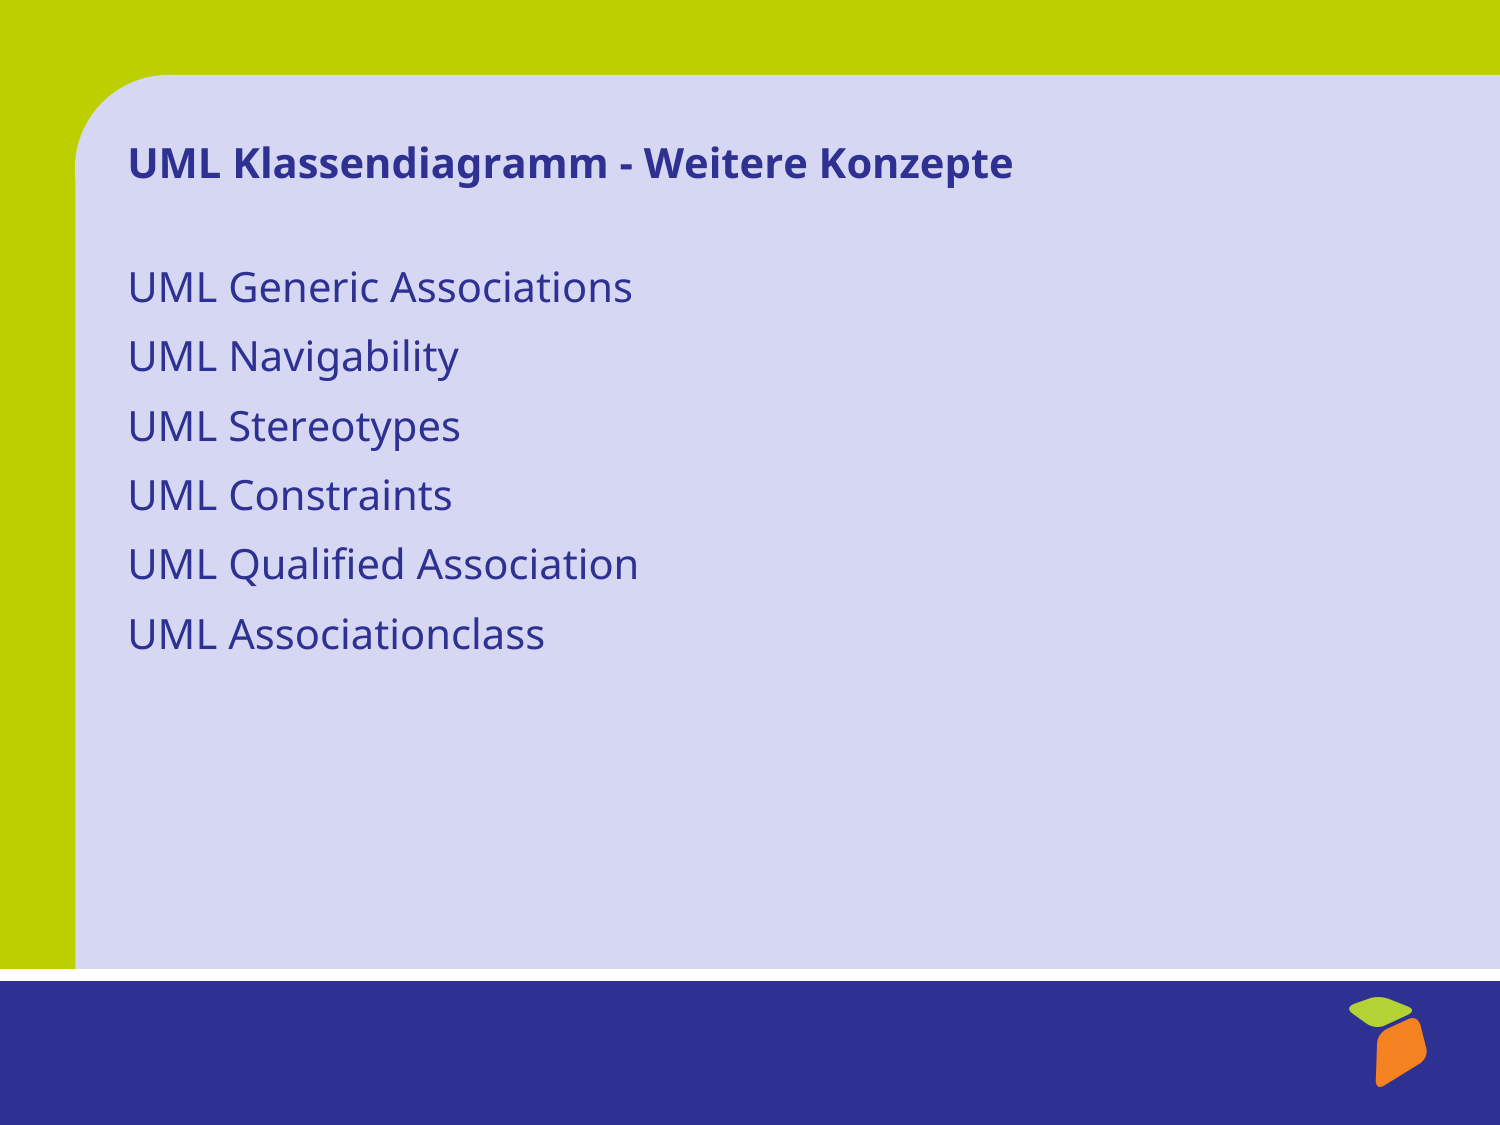

# UML Klassendiagramm - Weitere Konzepte
UML Generic Associations
UML Navigability
UML Stereotypes
UML Constraints
UML Qualified Association
UML Associationclass